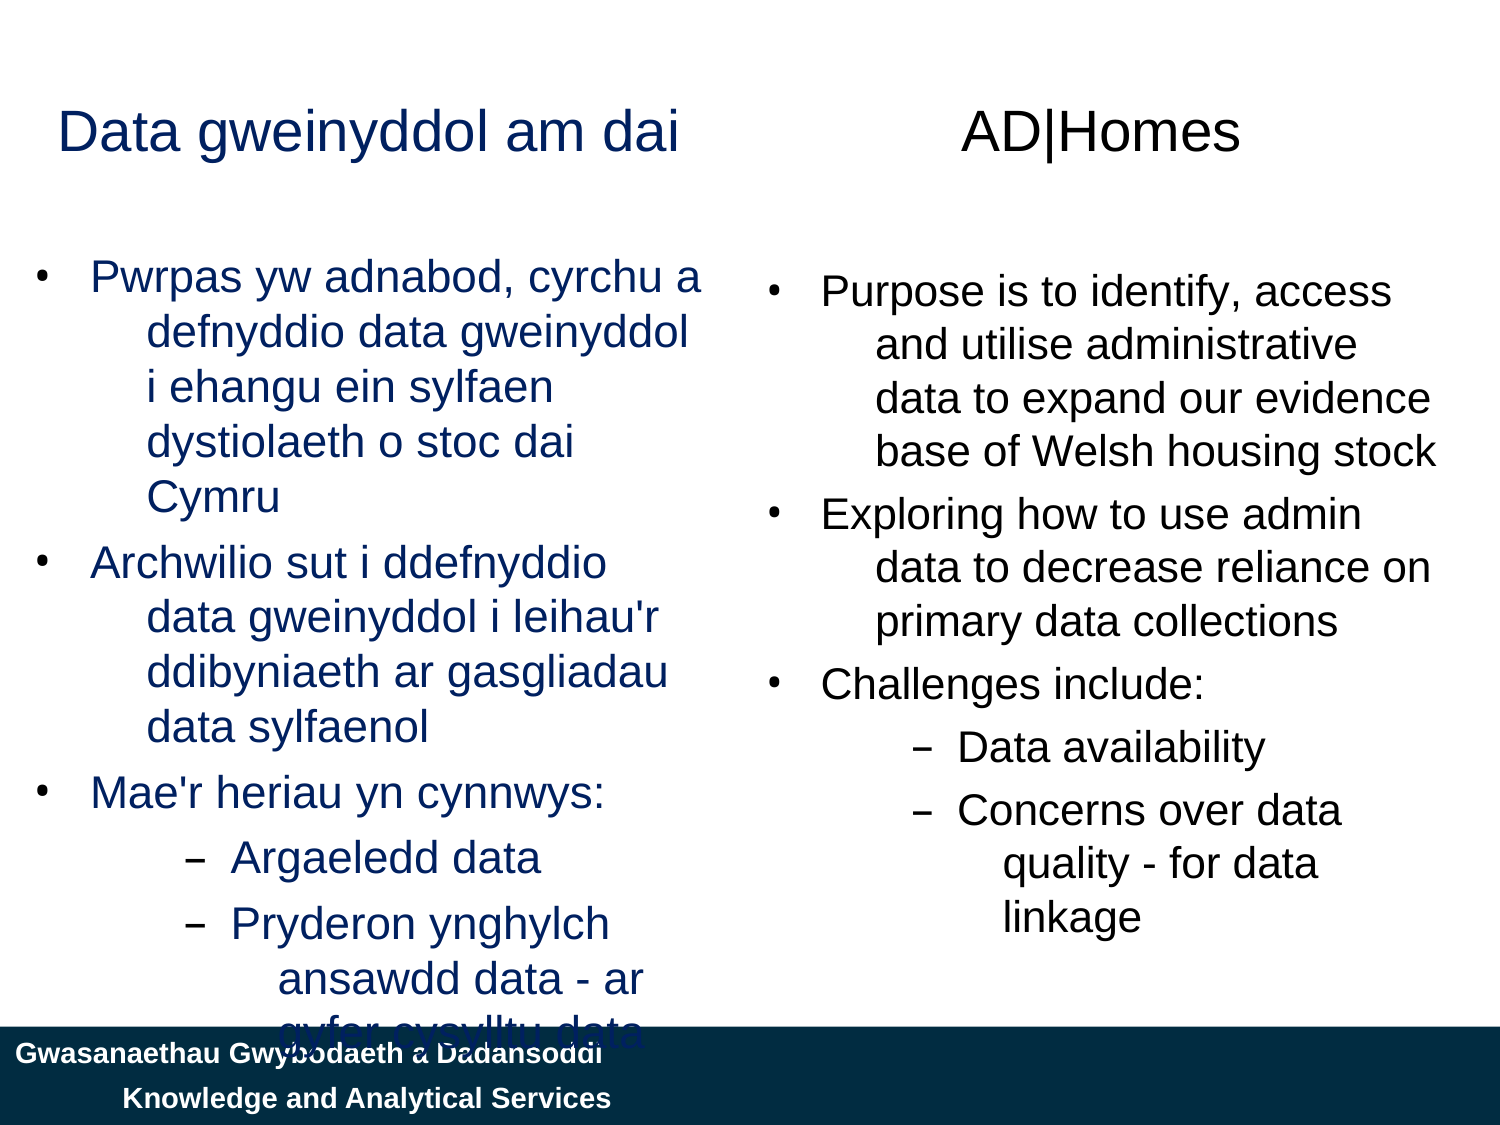

Data gweinyddol am dai
AD|Homes
Pwrpas yw adnabod, cyrchu a defnyddio data gweinyddol i ehangu ein sylfaen dystiolaeth o stoc dai Cymru
Archwilio sut i ddefnyddio data gweinyddol i leihau'r ddibyniaeth ar gasgliadau data sylfaenol
Mae'r heriau yn cynnwys:
Argaeledd data
Pryderon ynghylch ansawdd data - ar gyfer cysylltu data
# Purpose is to identify, access and utilise administrative data to expand our evidence base of Welsh housing stock
Exploring how to use admin data to decrease reliance on primary data collections
Challenges include:
Data availability
Concerns over data quality - for data linkage
Gwasanaethau Gwybodaeth a Dadansoddi
Knowledge and Analytical Services